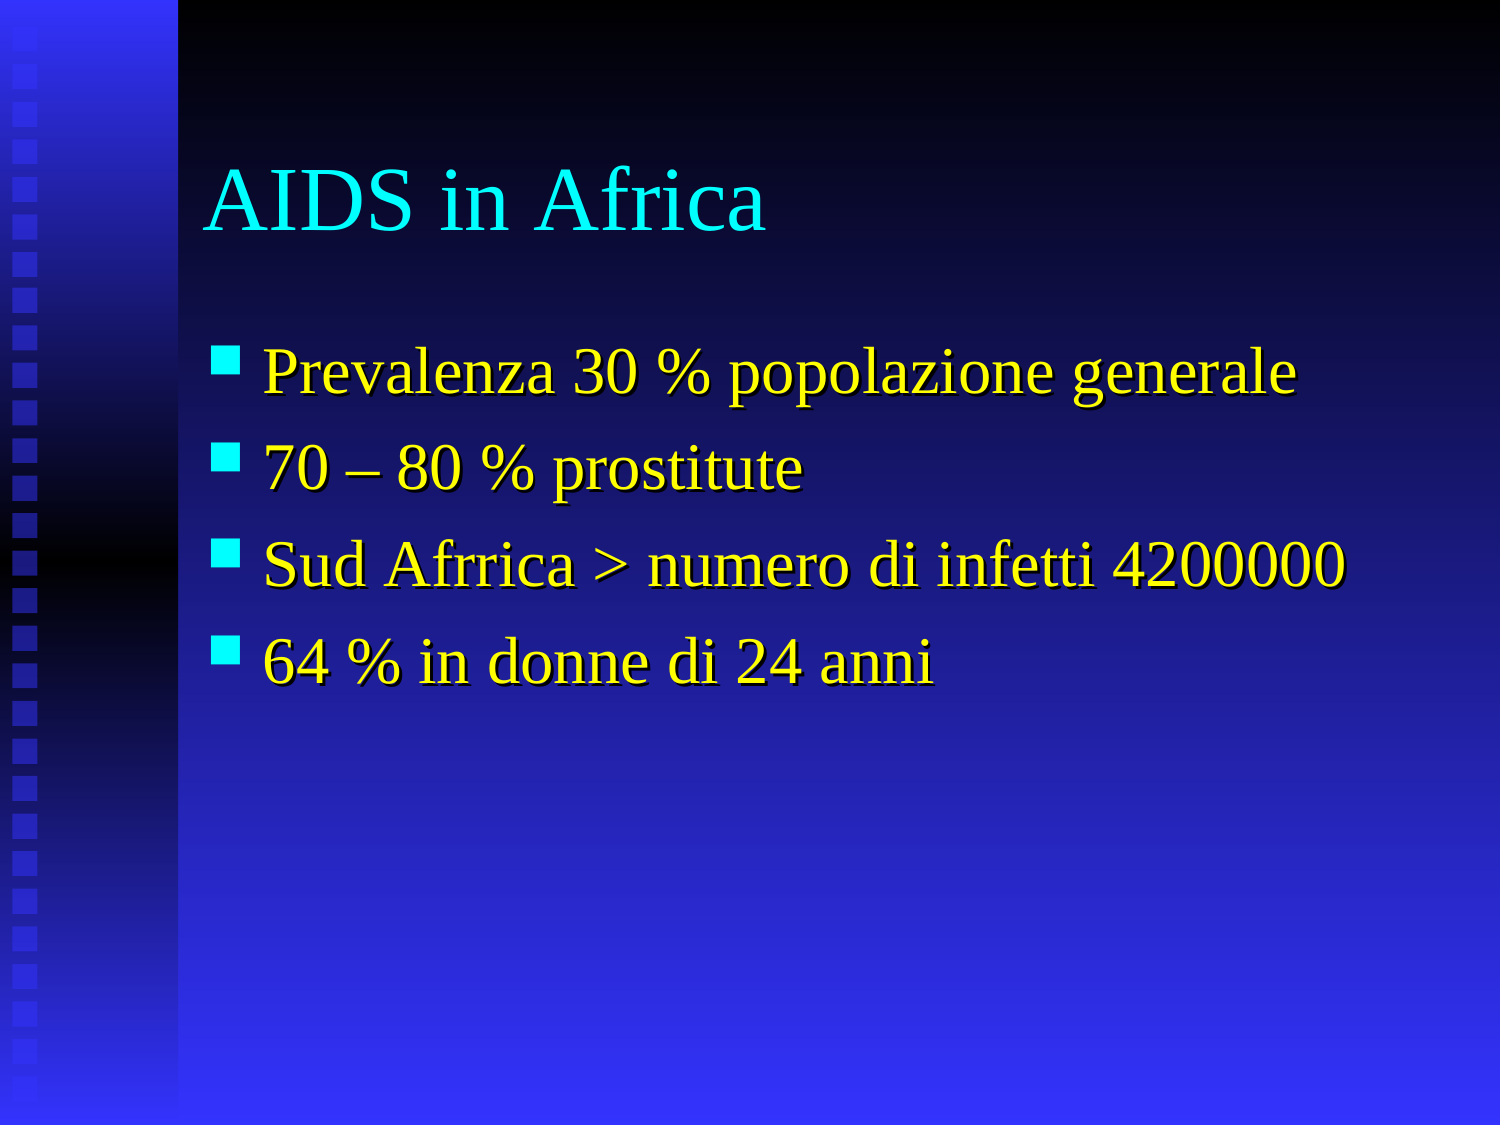

AIDS in Africa
Prevalenza 30 % popolazione generale
70 – 80 % prostitute
Sud Afrrica > numero di infetti 4200000
64 % in donne di 24 anni